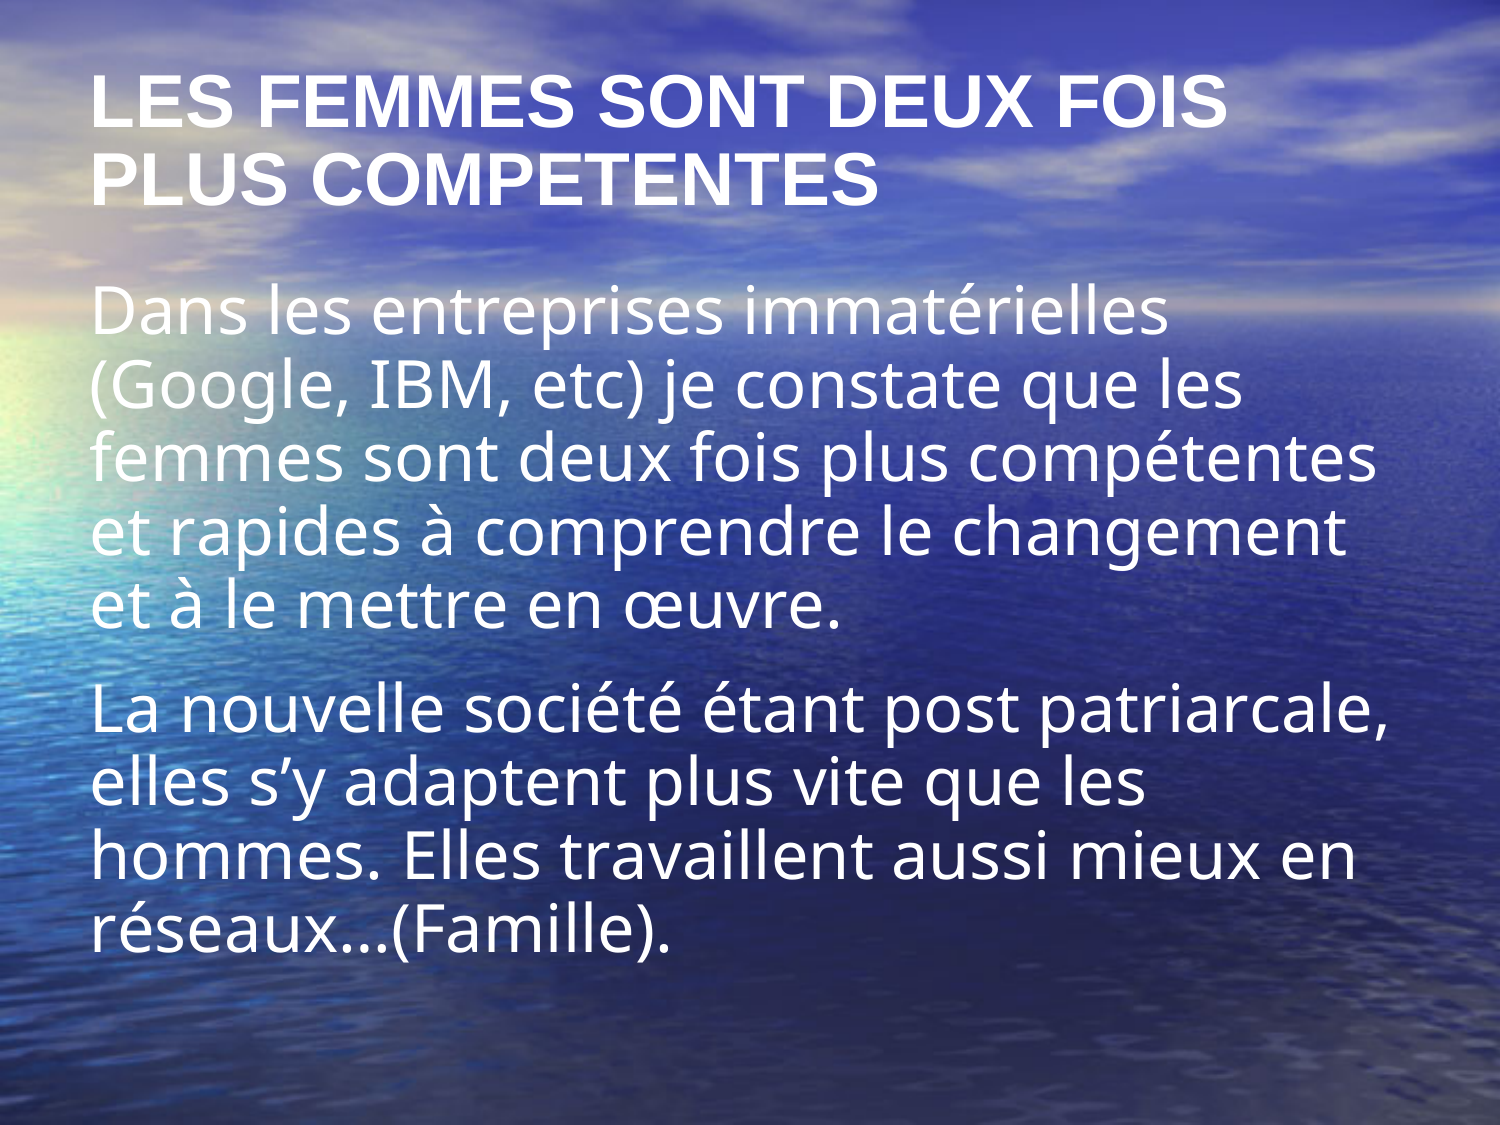

# LES FEMMES SONT DEUX FOIS PLUS COMPETENTES
Dans les entreprises immatérielles (Google, IBM, etc) je constate que les femmes sont deux fois plus compétentes et rapides à comprendre le changement et à le mettre en œuvre.
La nouvelle société étant post patriarcale, elles s’y adaptent plus vite que les hommes. Elles travaillent aussi mieux en réseaux…(Famille).